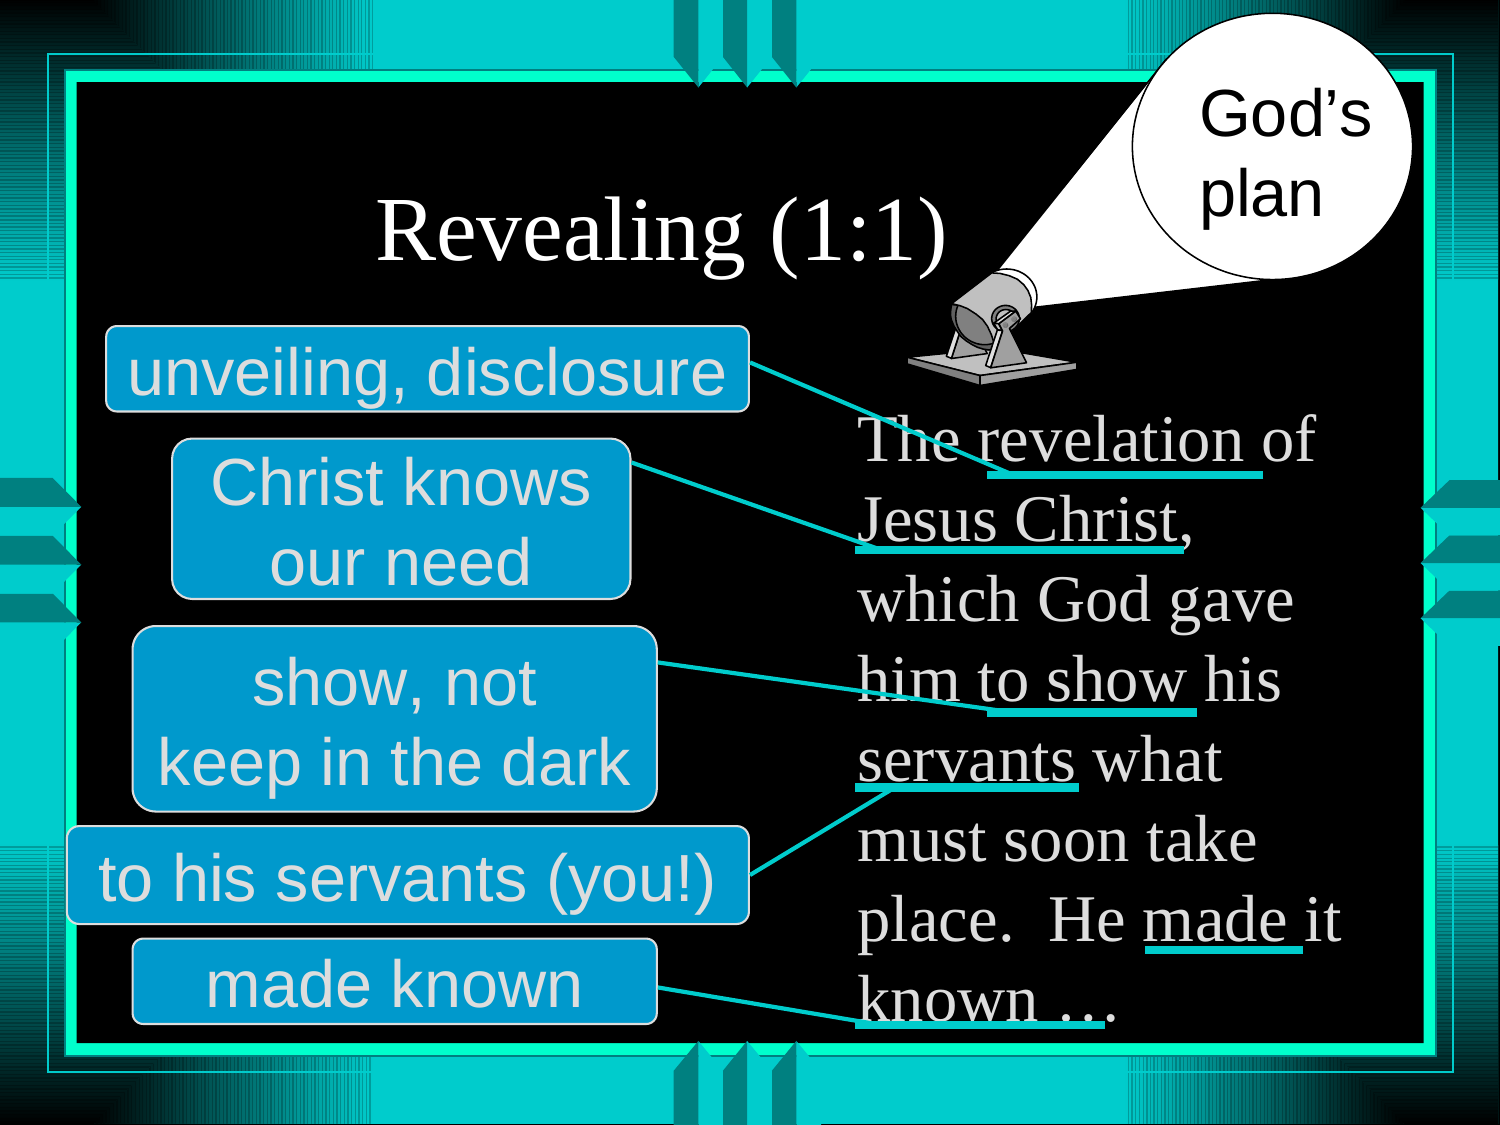

God’s plan
# Revealing (1:1)
unveiling, disclosure
The revelation of Jesus Christ, which God gave him to show his servants what must soon take place. He made it known …
Christ knows
our need
show, not
keep in the dark
to his servants (you!)
made known